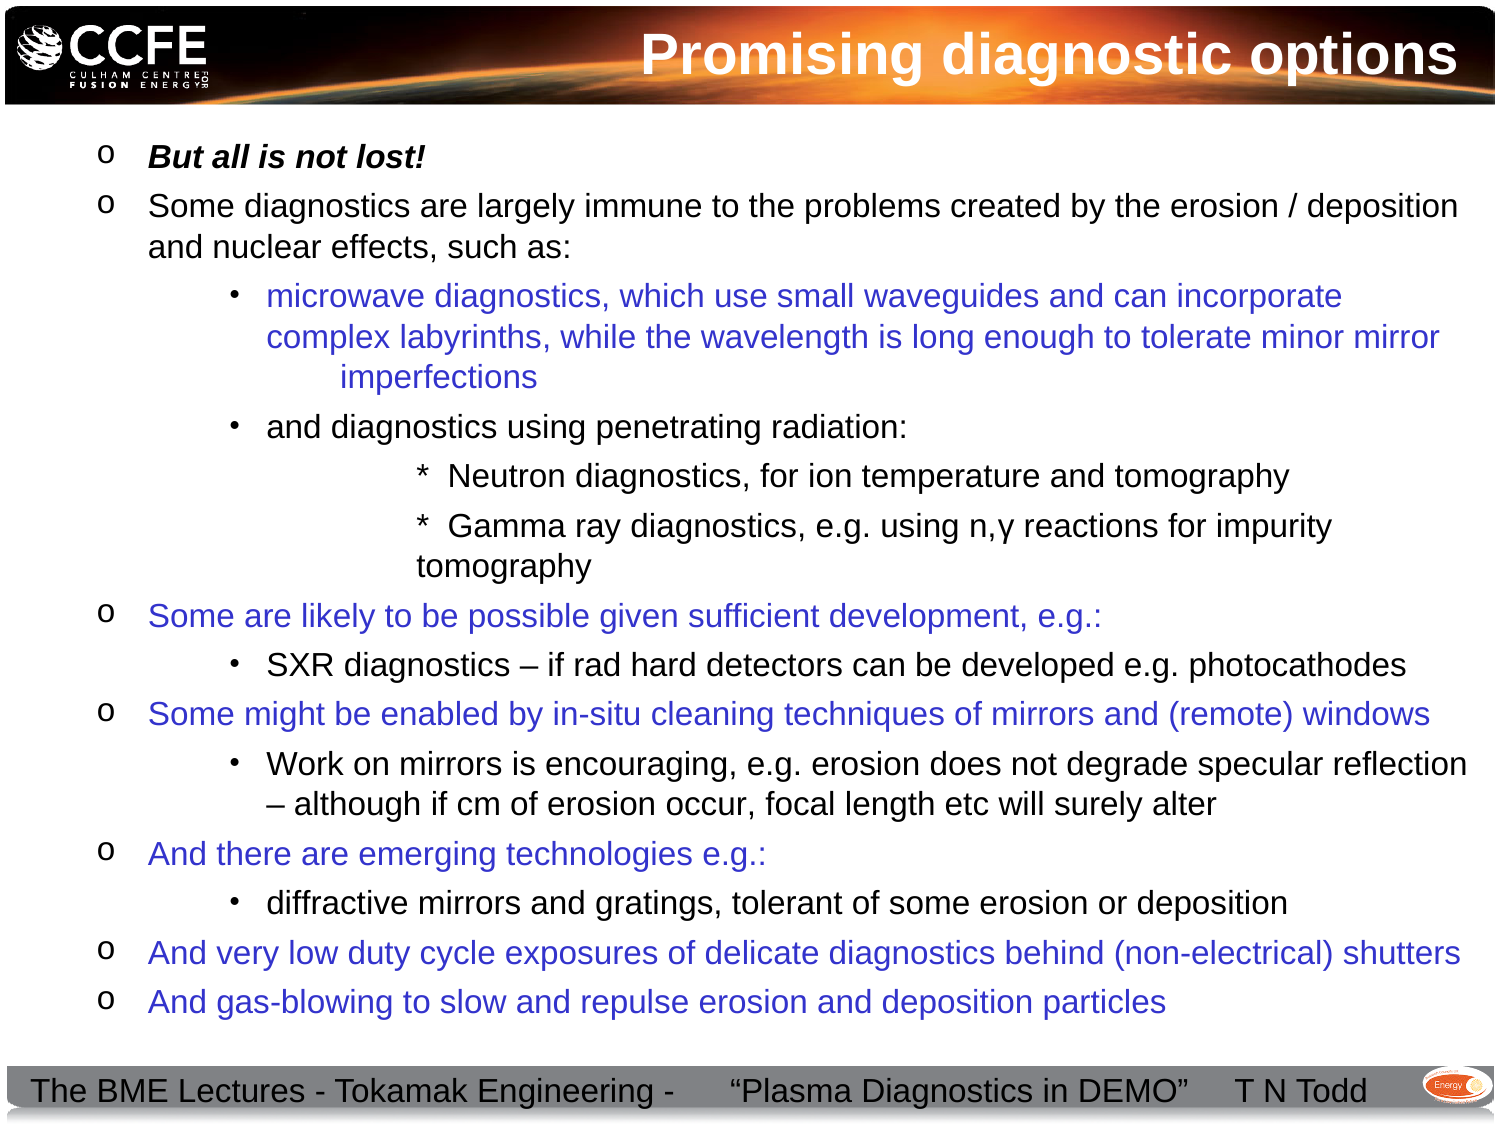

Promising diagnostic options
But all is not lost!
Some diagnostics are largely immune to the problems created by the erosion / deposition and nuclear effects, such as:
microwave diagnostics, which use small waveguides and can incorporate 	 complex labyrinths, while the wavelength is long enough to tolerate minor mirror imperfections
and diagnostics using penetrating radiation:
* Neutron diagnostics, for ion temperature and tomography
* Gamma ray diagnostics, e.g. using n,γ reactions for impurity tomography
Some are likely to be possible given sufficient development, e.g.:
SXR diagnostics – if rad hard detectors can be developed e.g. photocathodes
Some might be enabled by in-situ cleaning techniques of mirrors and (remote) windows
Work on mirrors is encouraging, e.g. erosion does not degrade specular reflection – although if cm of erosion occur, focal length etc will surely alter
And there are emerging technologies e.g.:
diffractive mirrors and gratings, tolerant of some erosion or deposition
And very low duty cycle exposures of delicate diagnostics behind (non-electrical) shutters
And gas-blowing to slow and repulse erosion and deposition particles